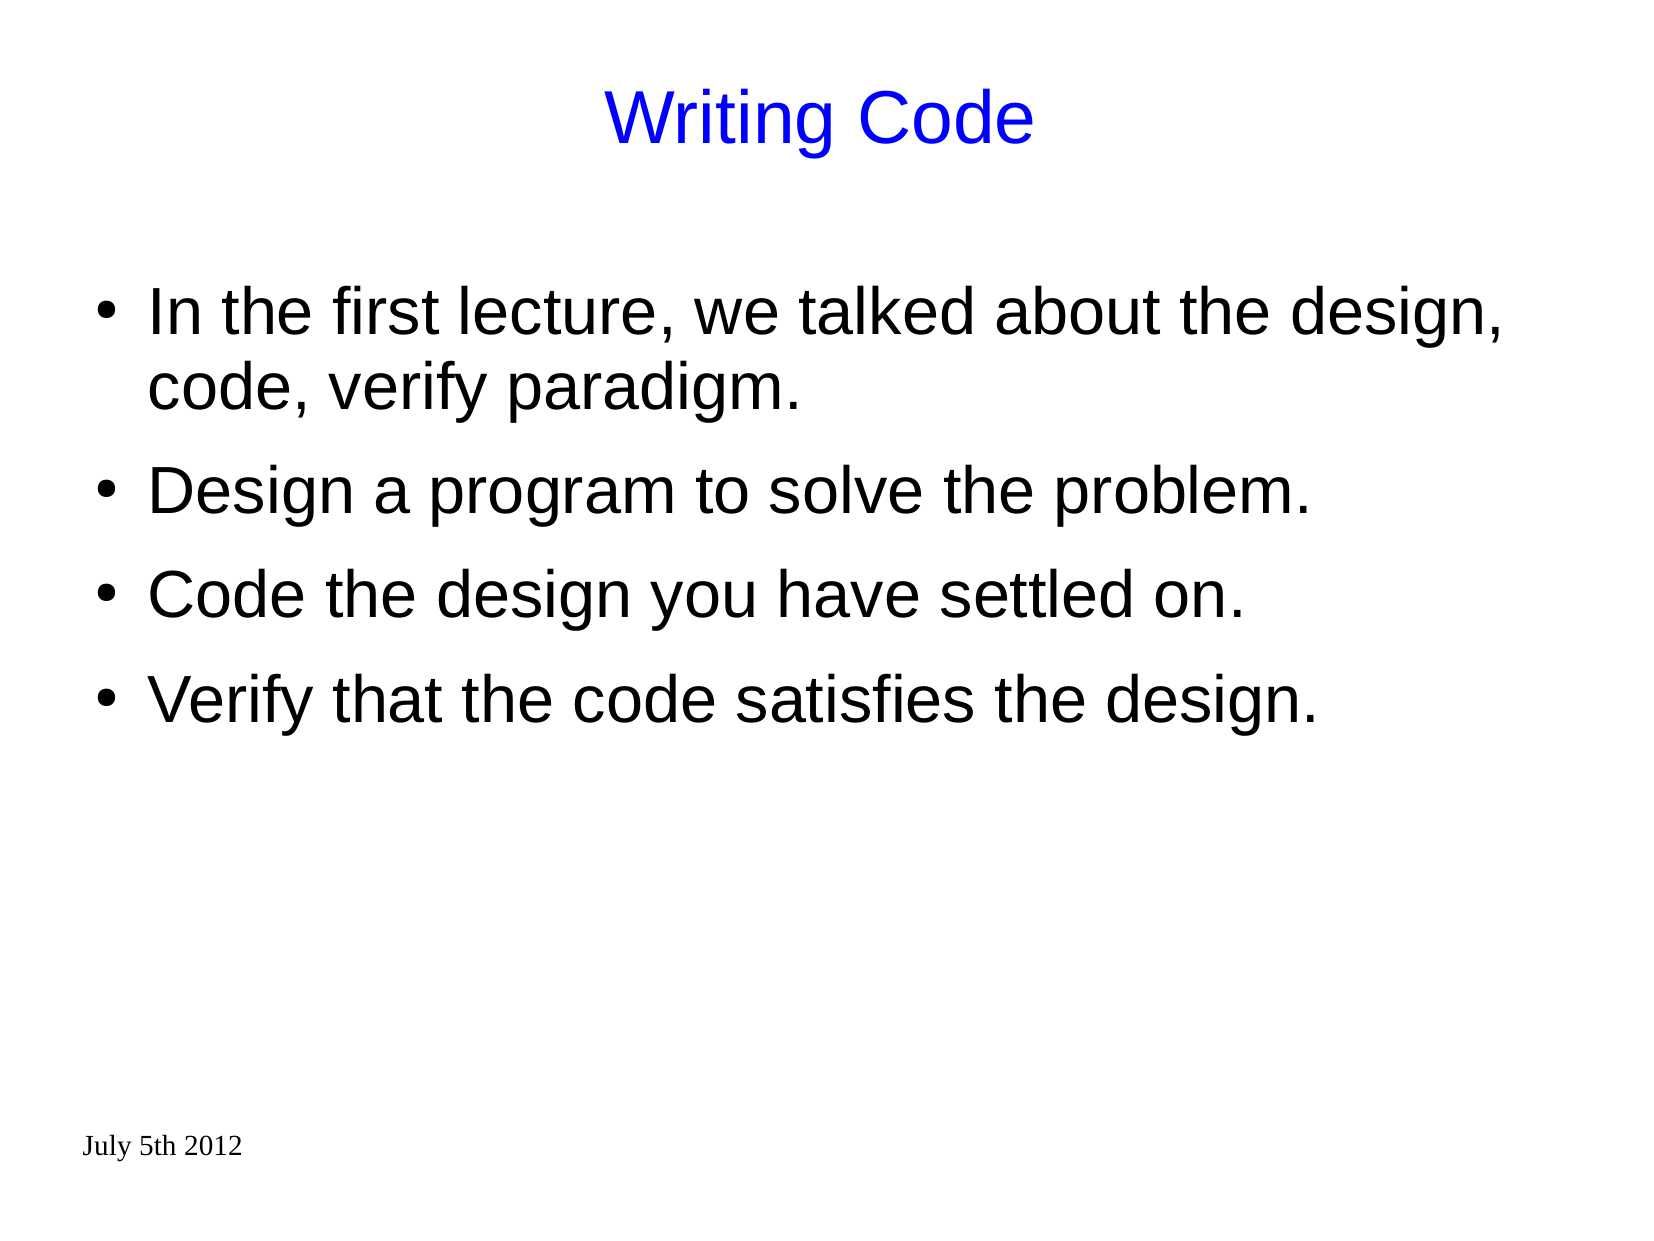

# Writing Code
In the first lecture, we talked about the design, code, verify paradigm.
Design a program to solve the problem.
Code the design you have settled on.
Verify that the code satisfies the design.
July 5th 2012